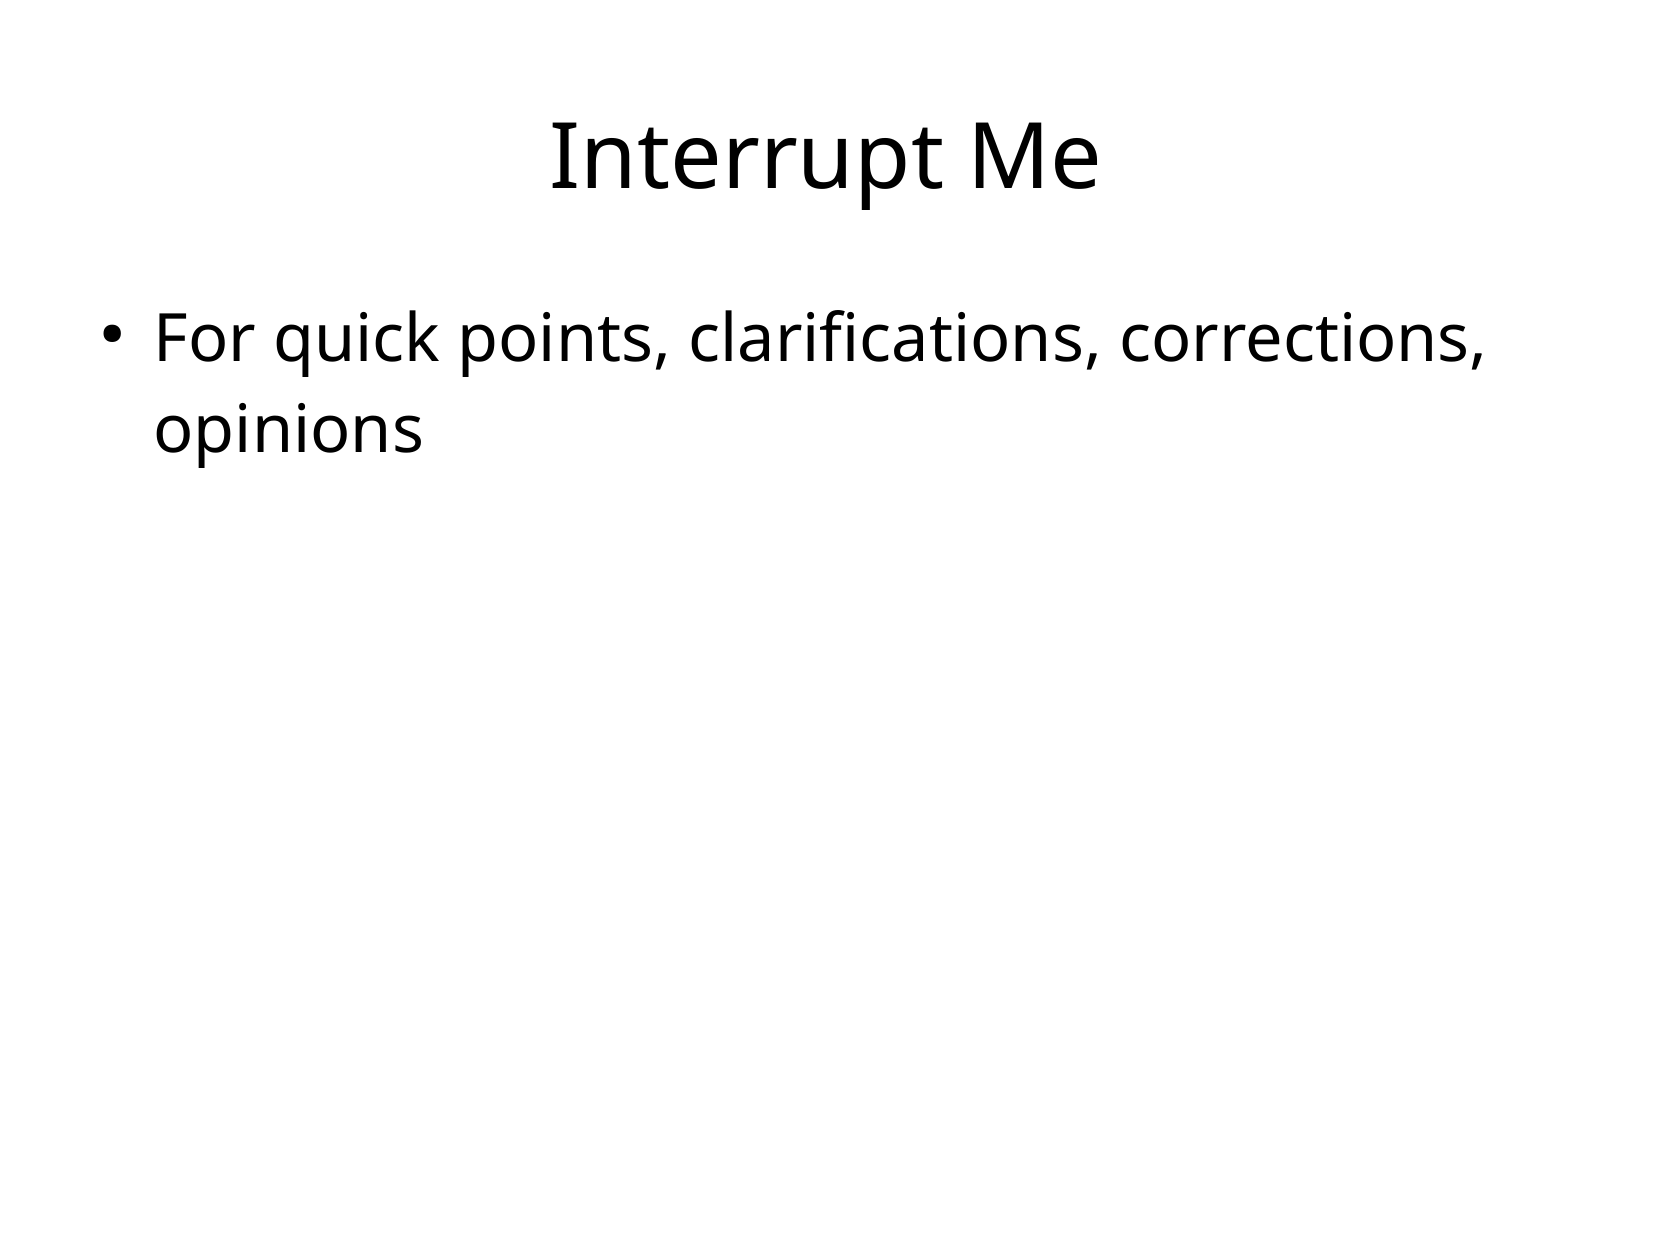

# Interrupt Me
For quick points, clarifications, corrections, opinions